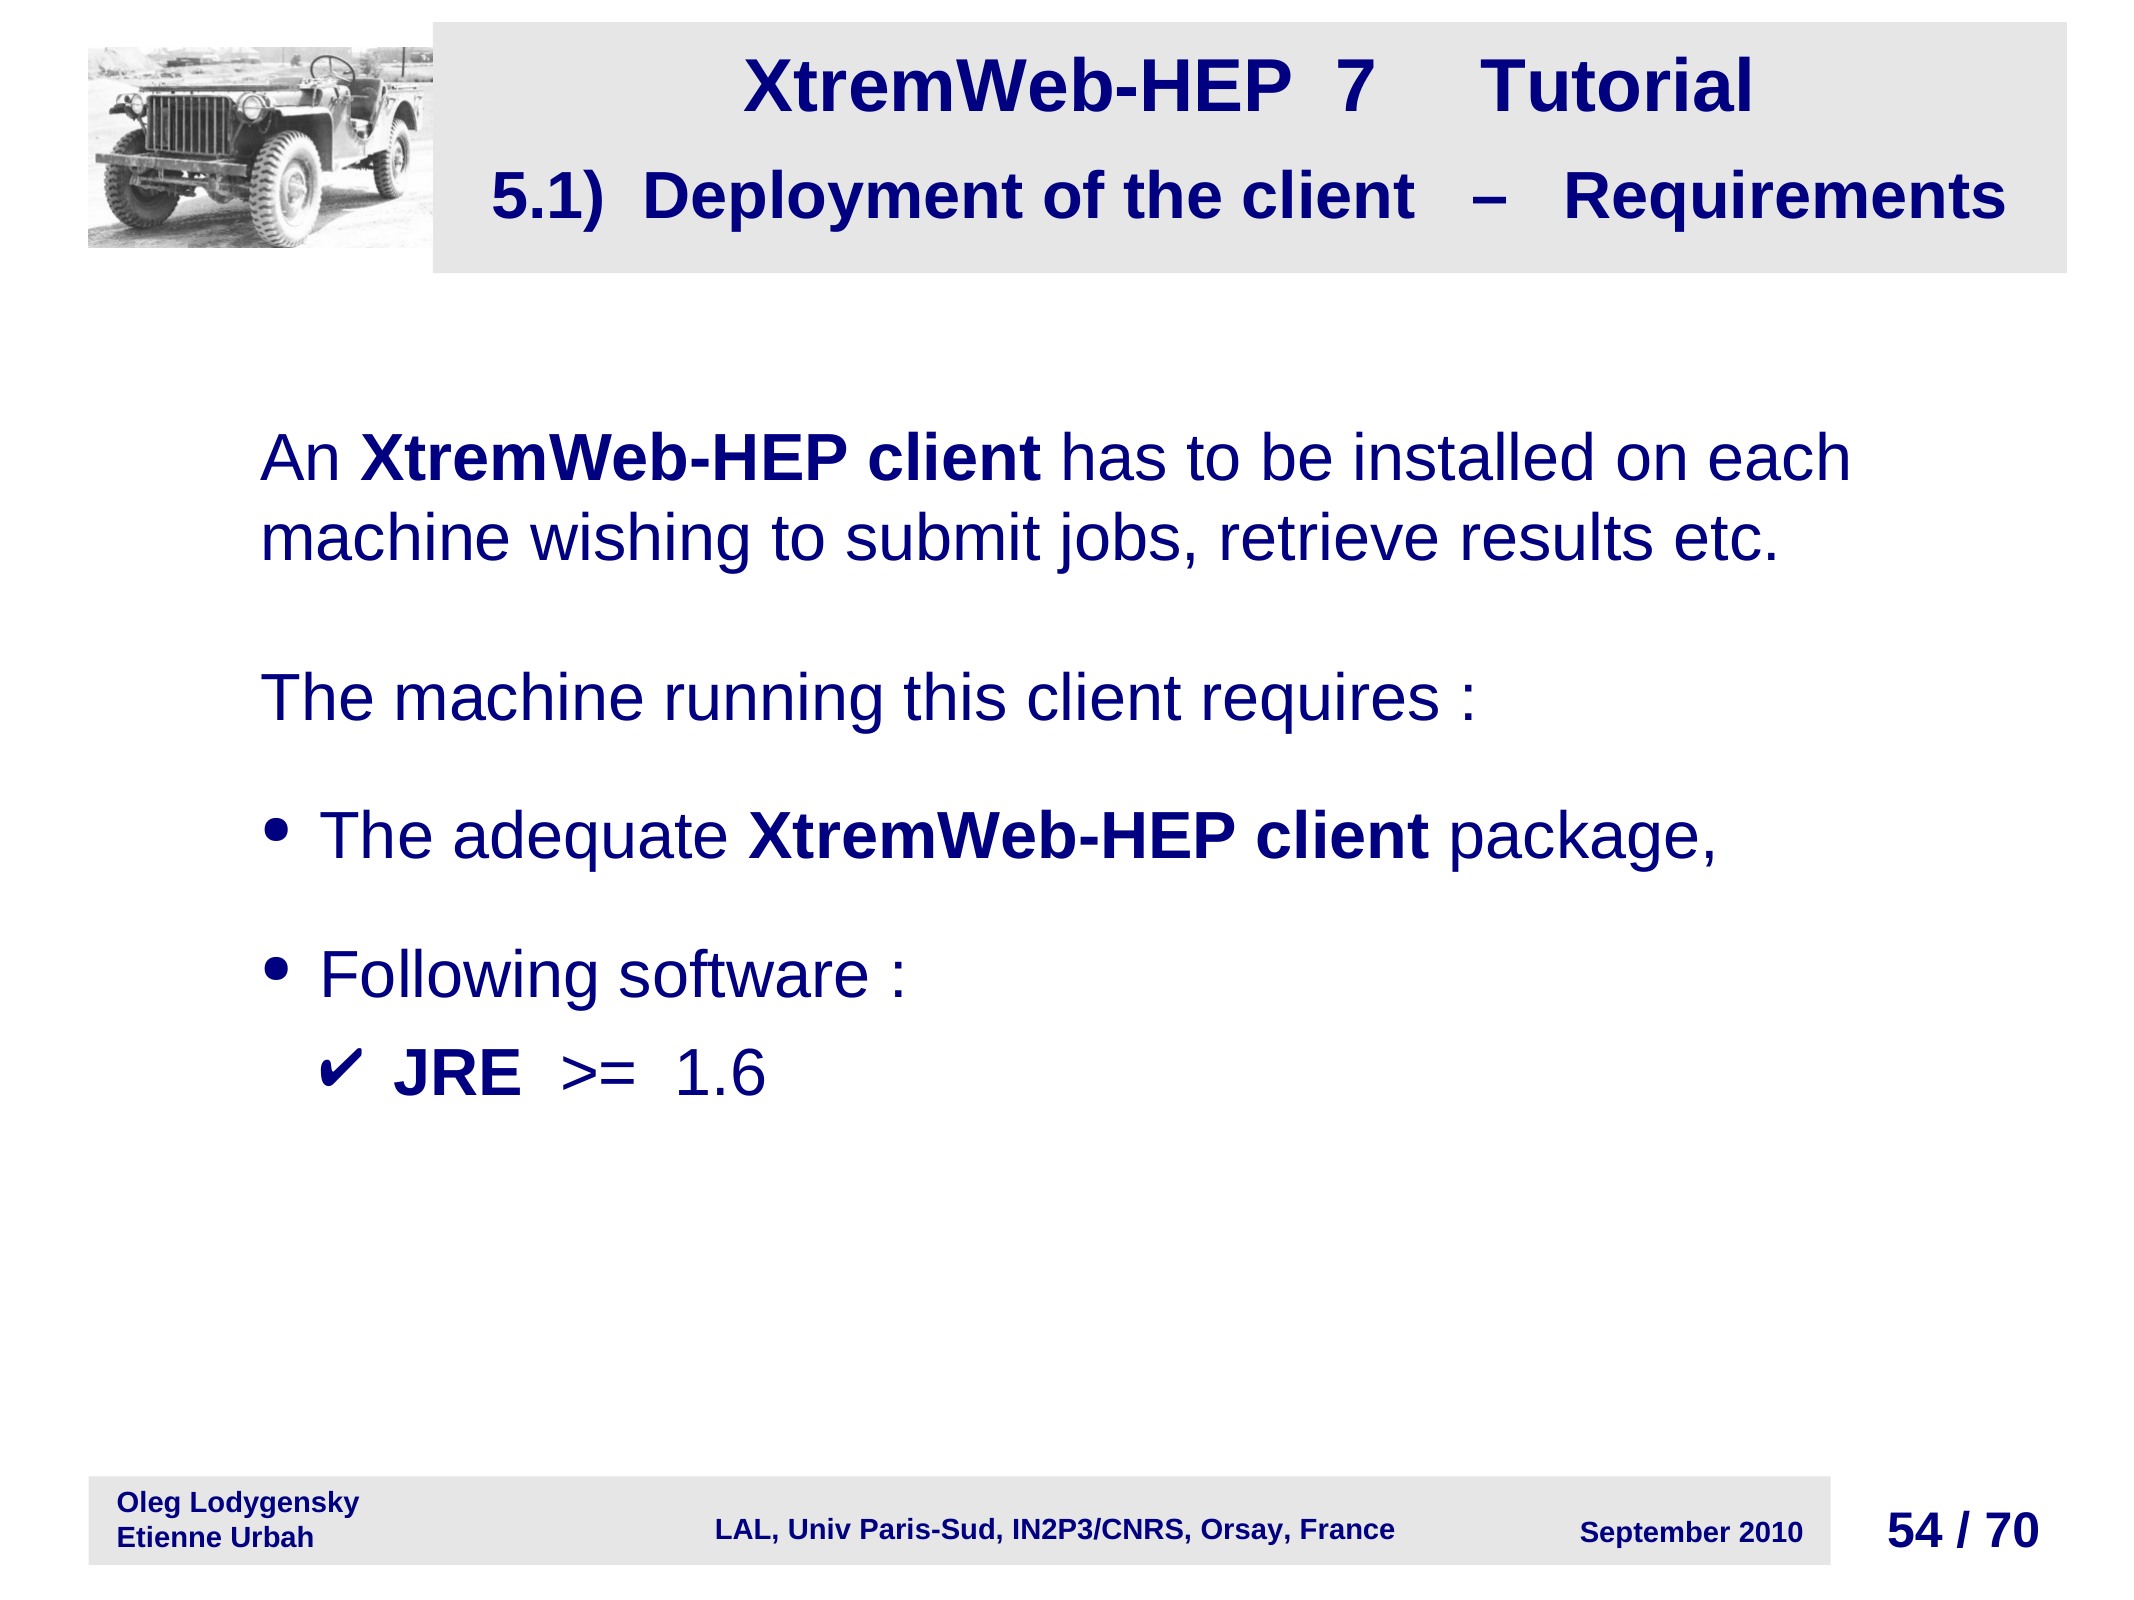

# 5.1) Deployment of the client – Requirements
An XtremWeb-HEP client has to be installed on each machine wishing to submit jobs, retrieve results etc.
The machine running this client requires :
The adequate XtremWeb-HEP client package,
Following software :
JRE >= 1.6
54